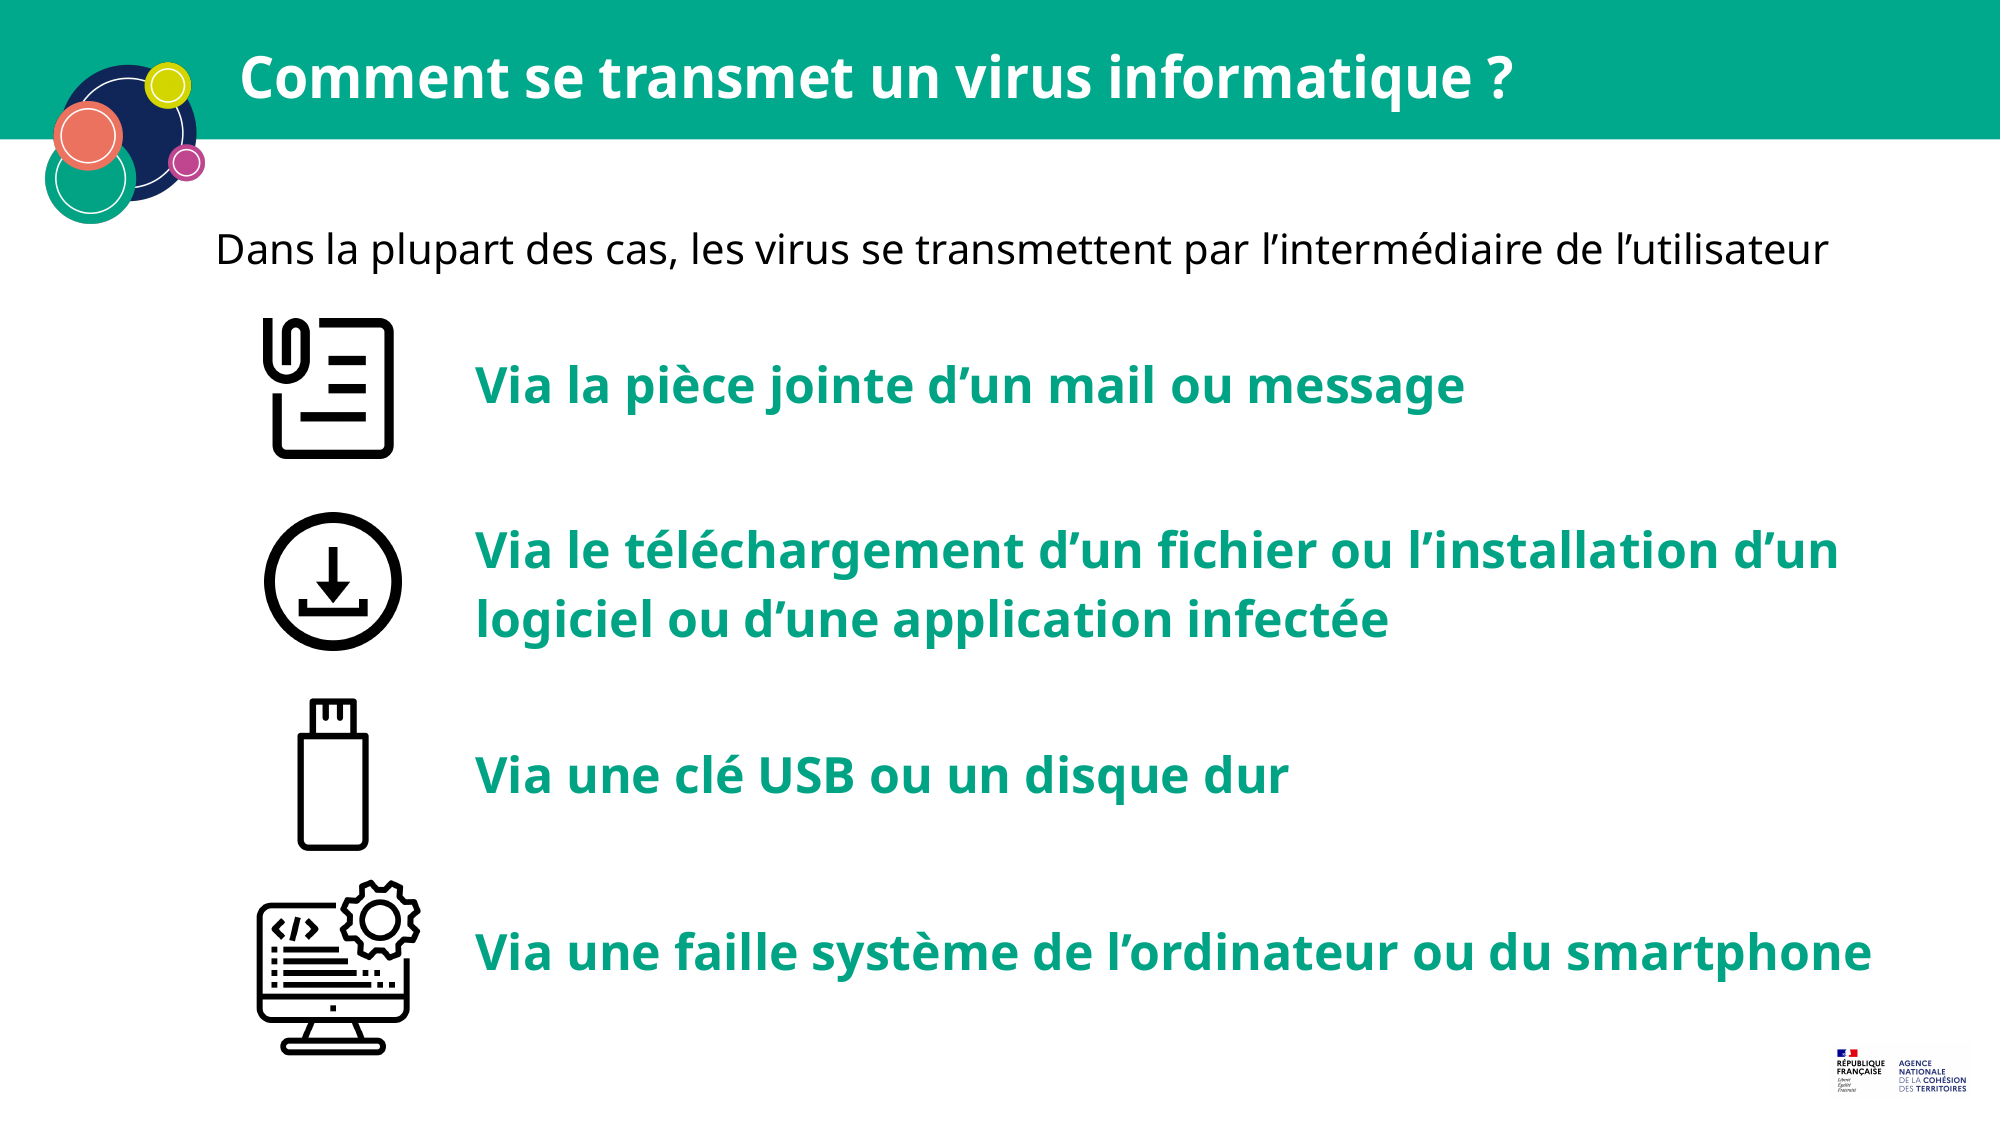

Comment se transmet un virus informatique ?
Dans la plupart des cas, les virus se transmettent par l’intermédiaire de l’utilisateur
Via la pièce jointe d’un mail ou message
Via le téléchargement d’un fichier ou l’installation d’un logiciel ou d’une application infectée
Via une clé USB ou un disque dur
Via une faille système de l’ordinateur ou du smartphone